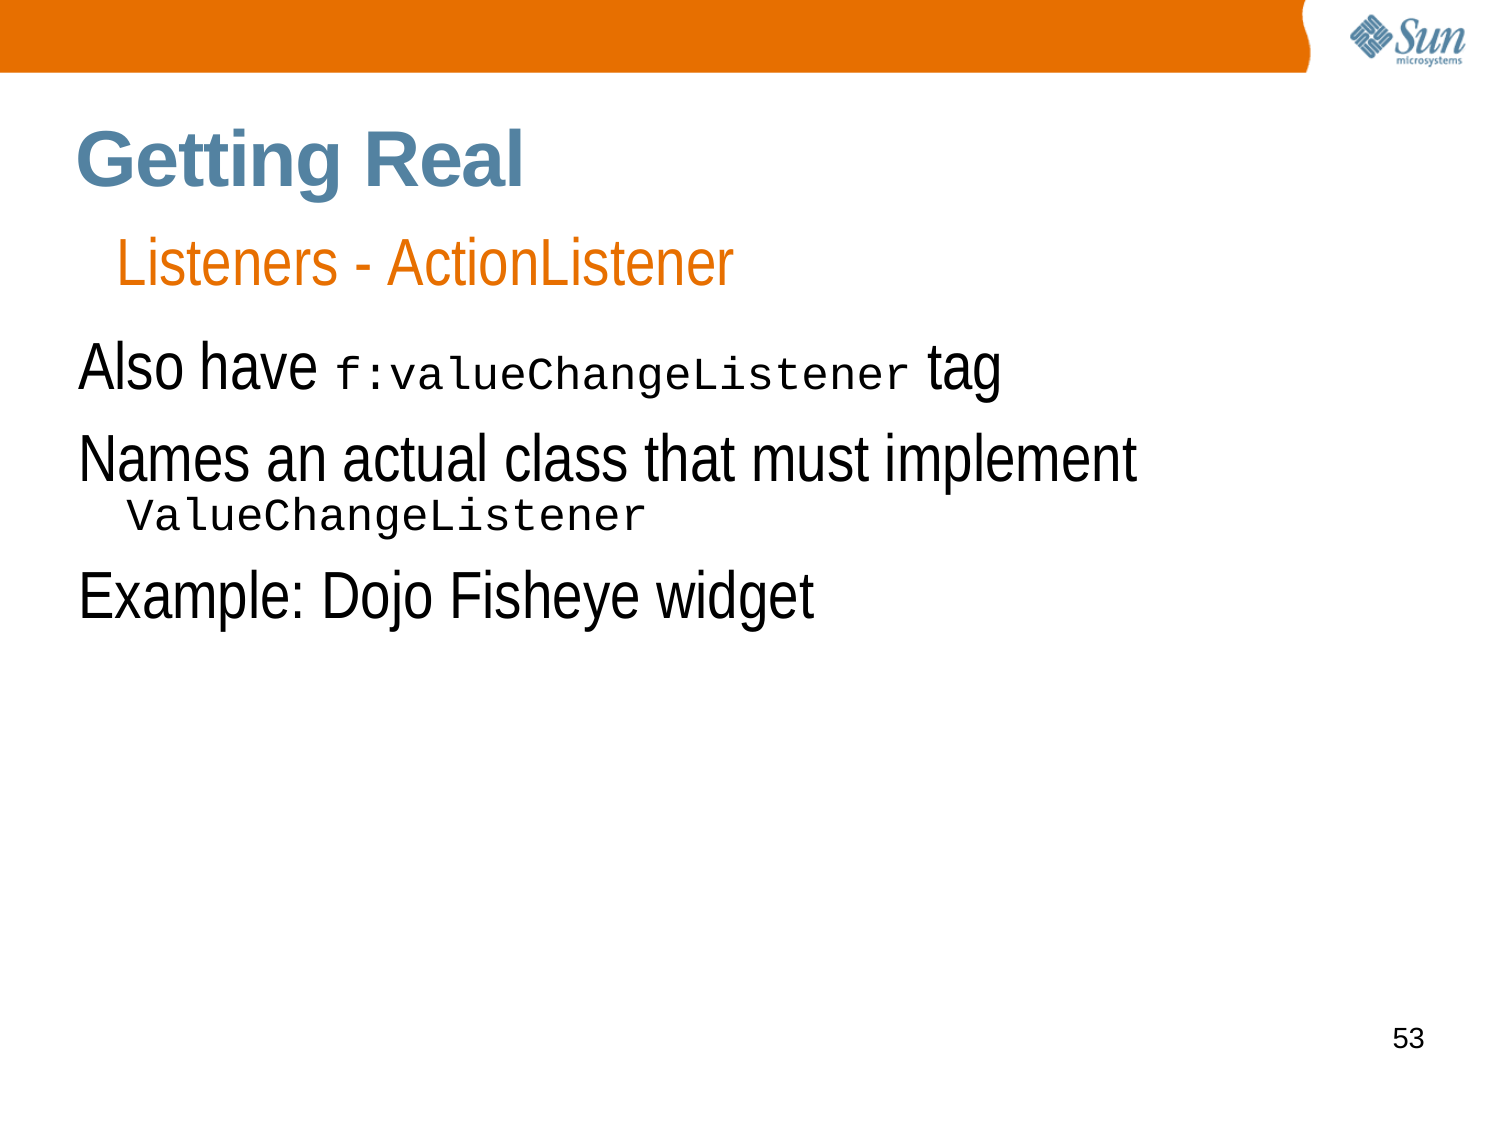

# Getting Real
Listeners - ActionListener
Also have f:valueChangeListener tag
Names an actual class that must implement ValueChangeListener
Example: Dojo Fisheye widget
53